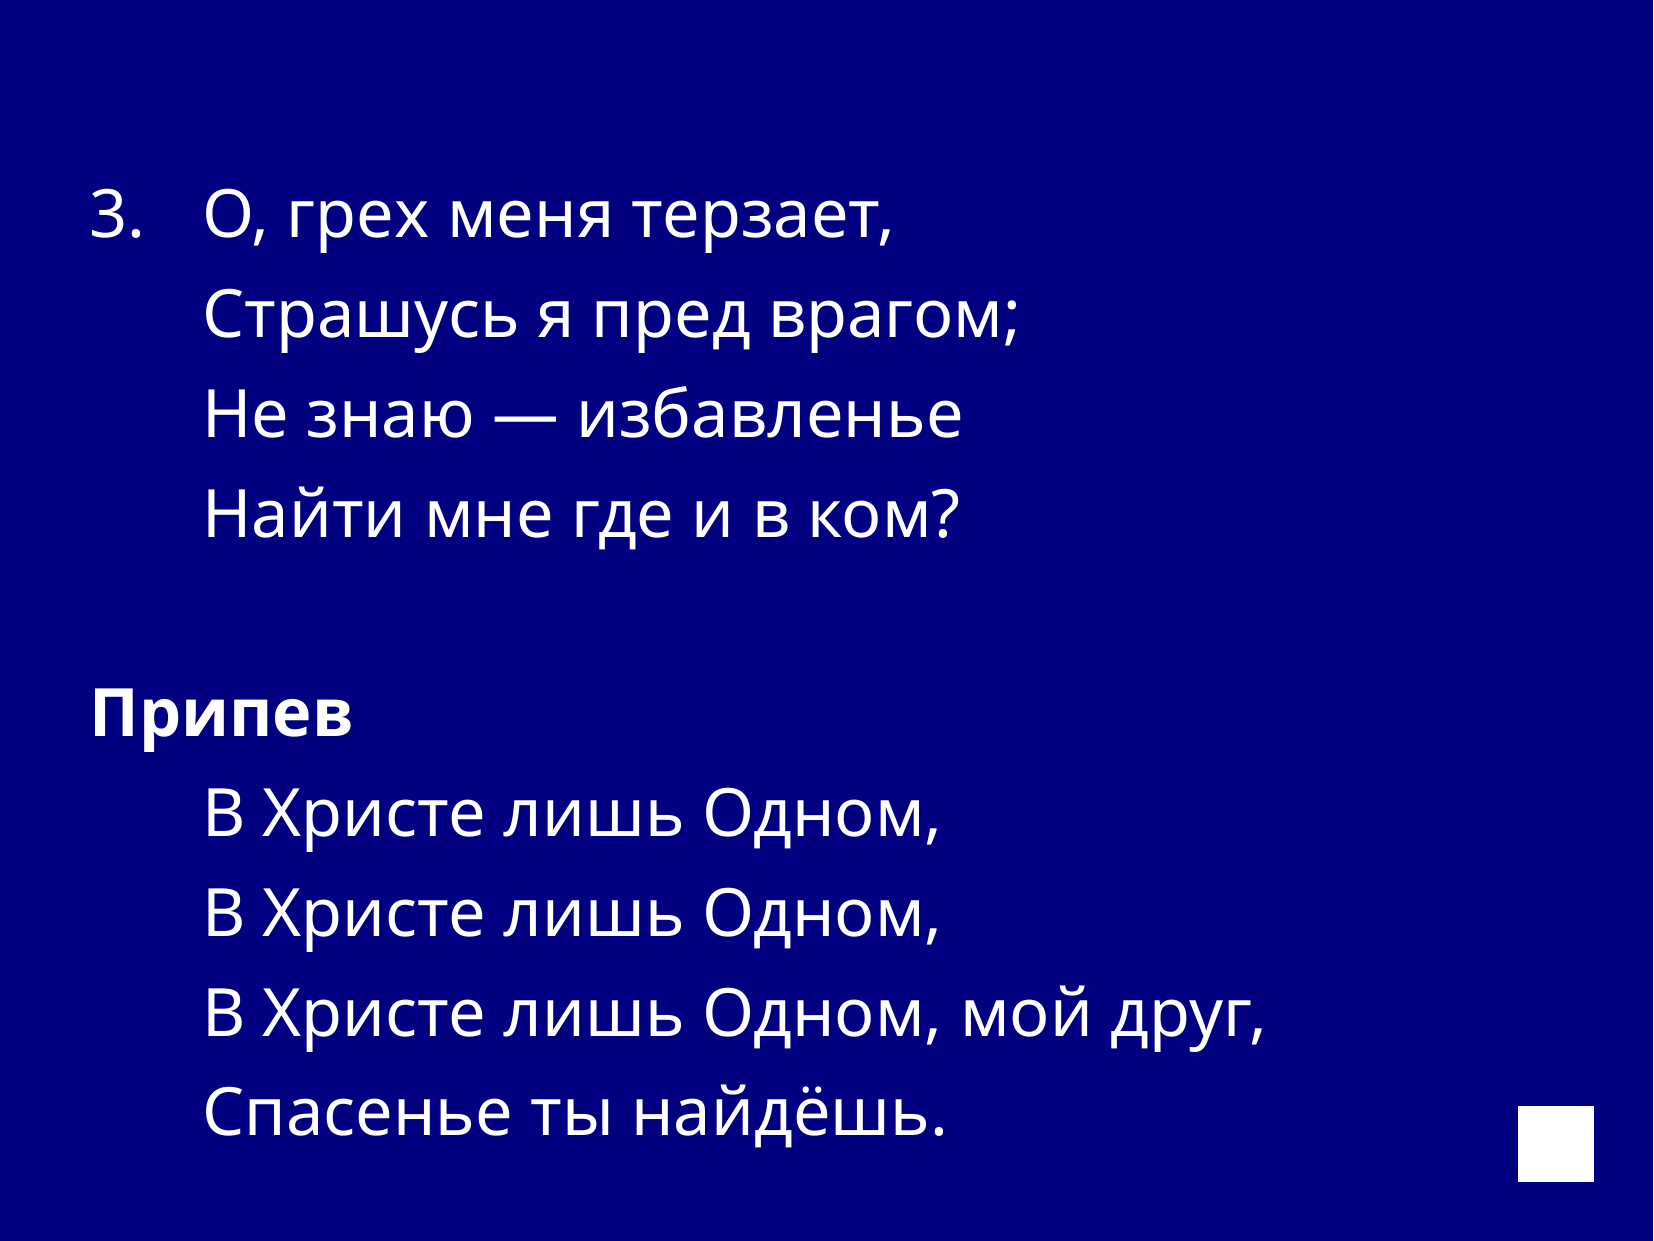

3.	О, грех меня терзает,
	Страшусь я пред врагом;
	Не знаю — избавленье
	Найти мне где и в ком?
Припев
	В Христе лишь Одном,
	В Христе лишь Одном,
	В Христе лишь Одном, мой друг,
	Спасенье ты найдёшь.